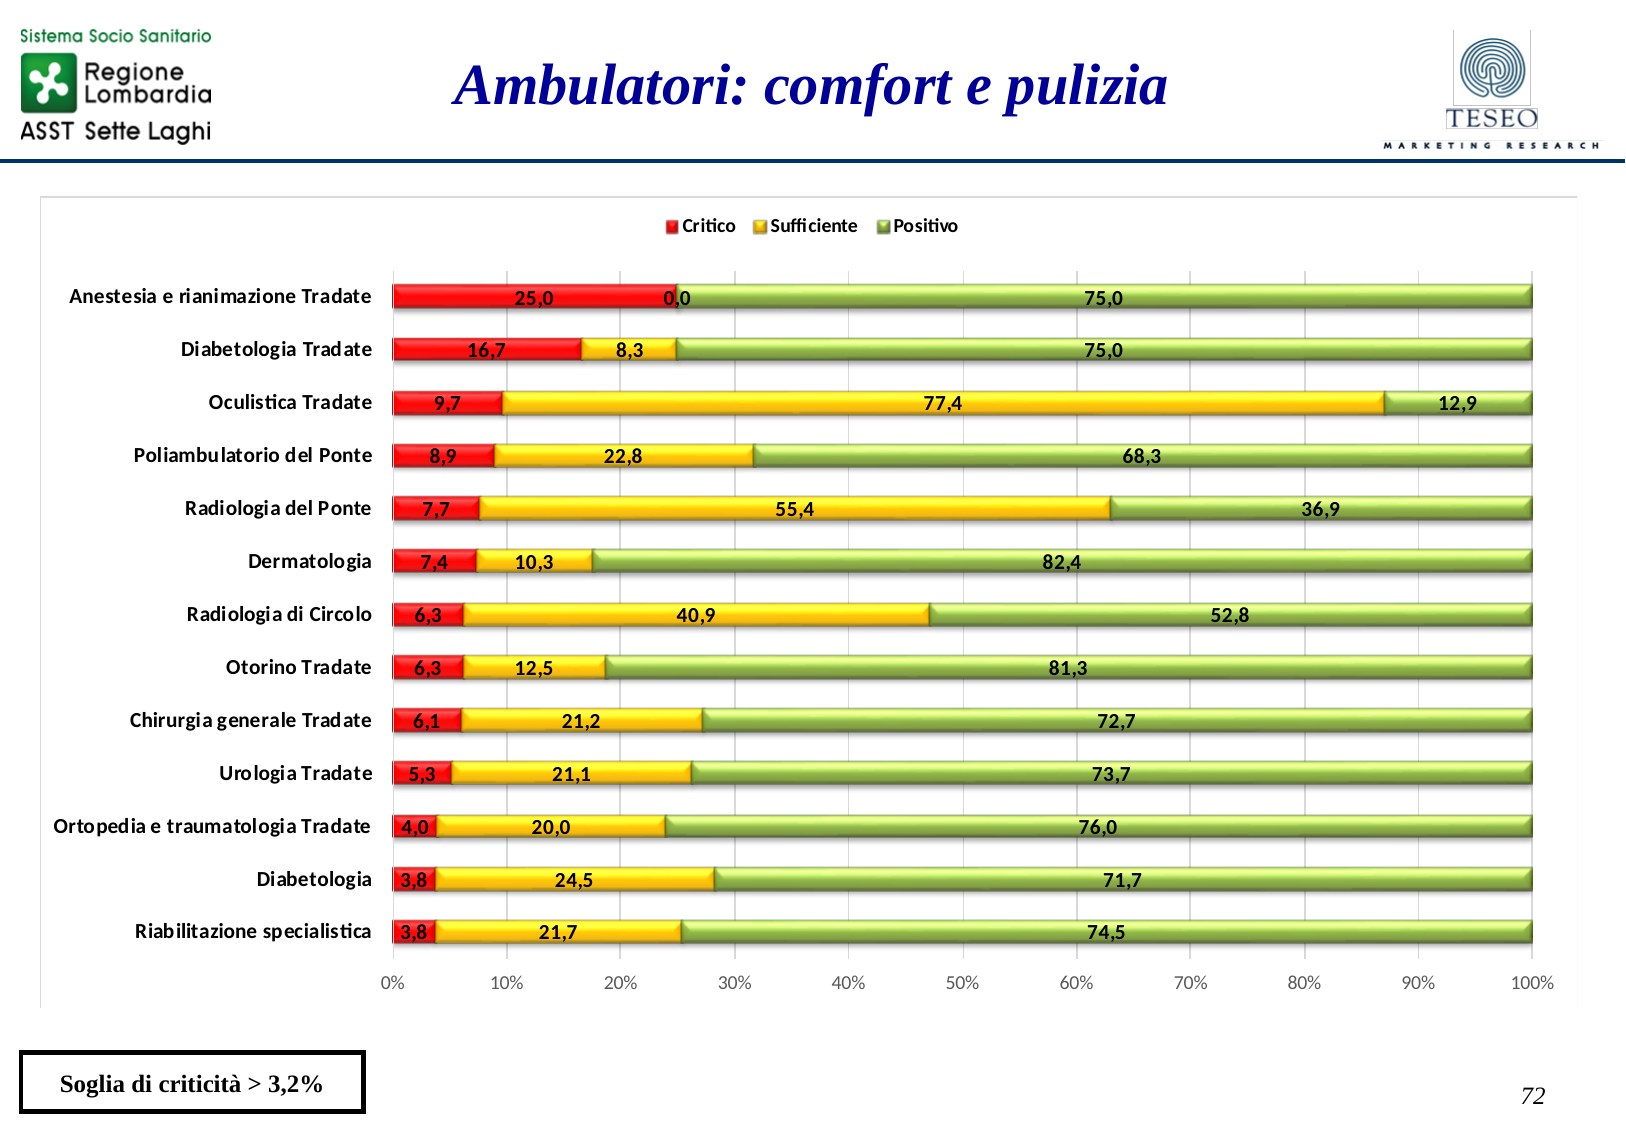

Ambulatori: comfort e pulizia
Soglia di criticità > 3,2%